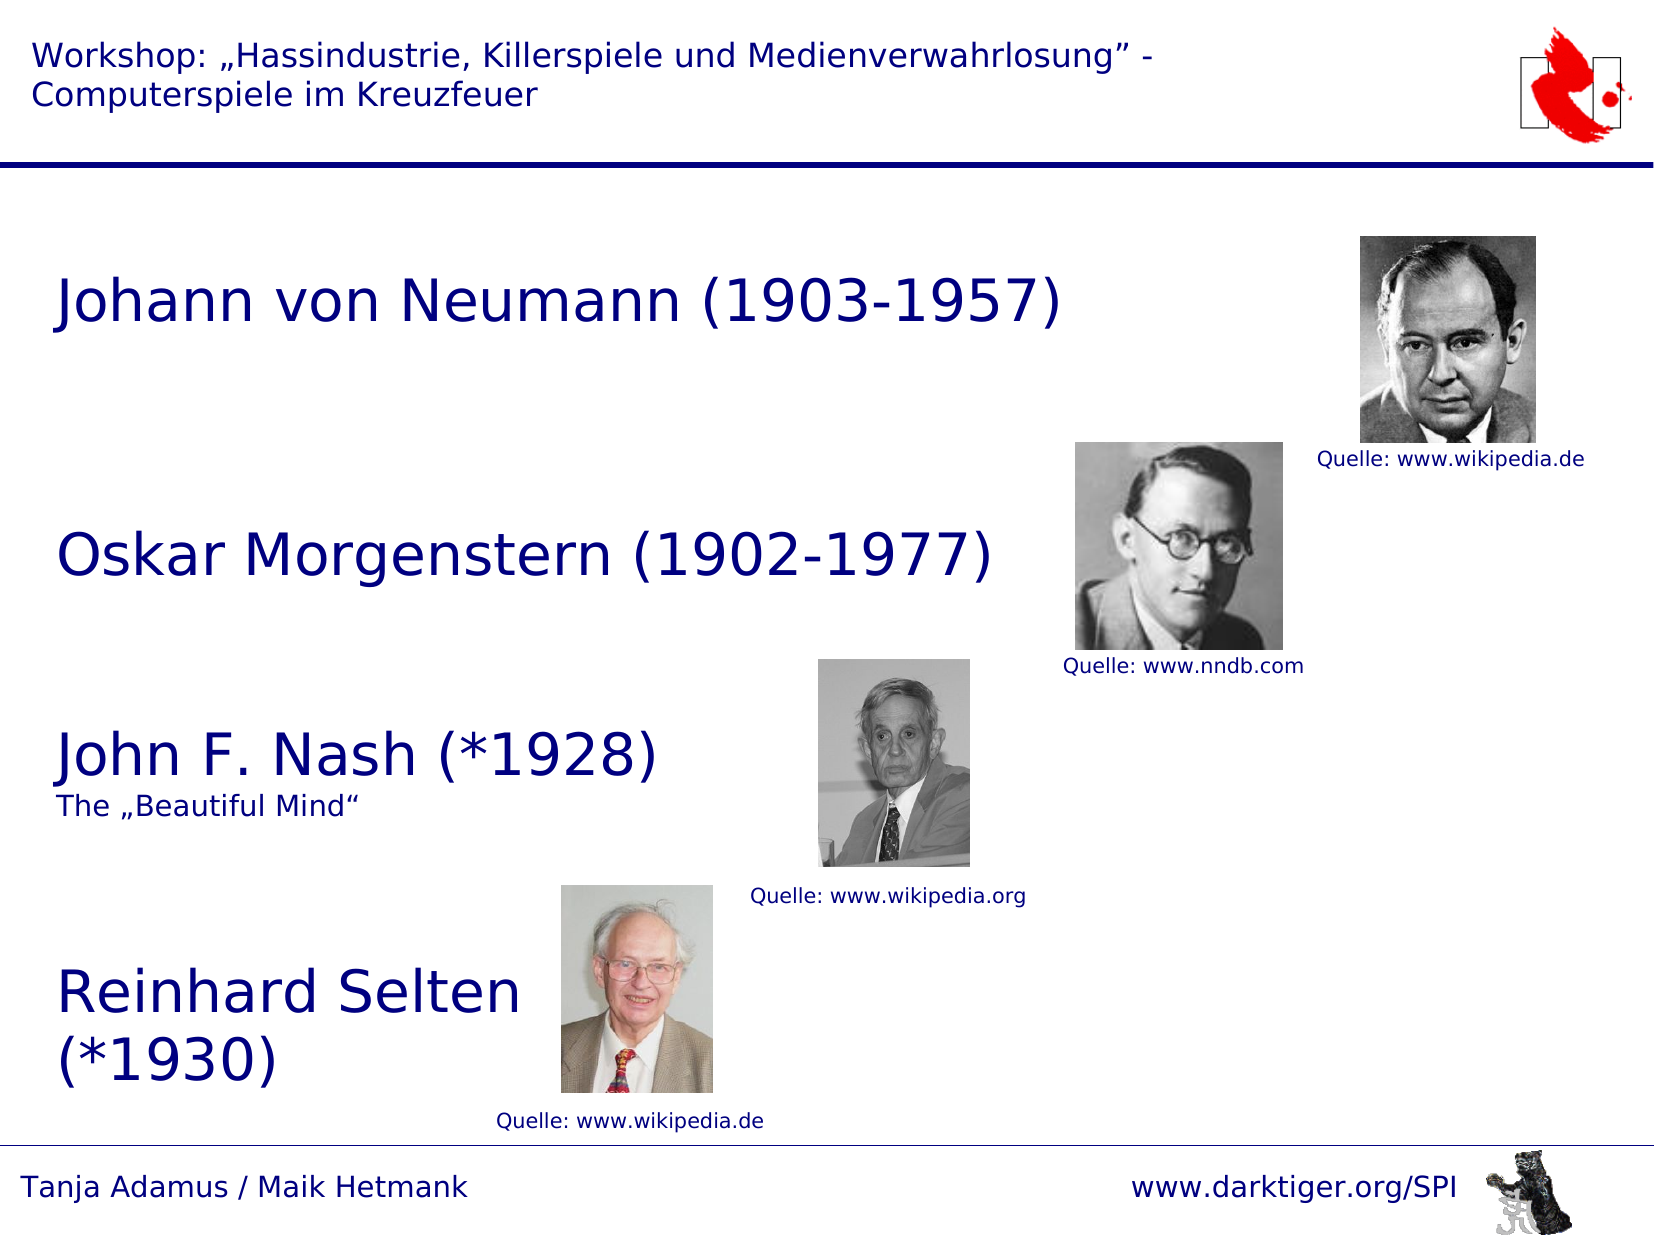

Workshop: „Hassindustrie, Killerspiele und Medienverwahrlosung” - Computerspiele im Kreuzfeuer
Johann von Neumann (1903-1957)
Quelle: www.wikipedia.de
Oskar Morgenstern (1902-1977)
Quelle: www.nndb.com
John F. Nash (*1928)
The „Beautiful Mind“
Quelle: www.wikipedia.org
Reinhard Selten (*1930)
Quelle: www.wikipedia.de